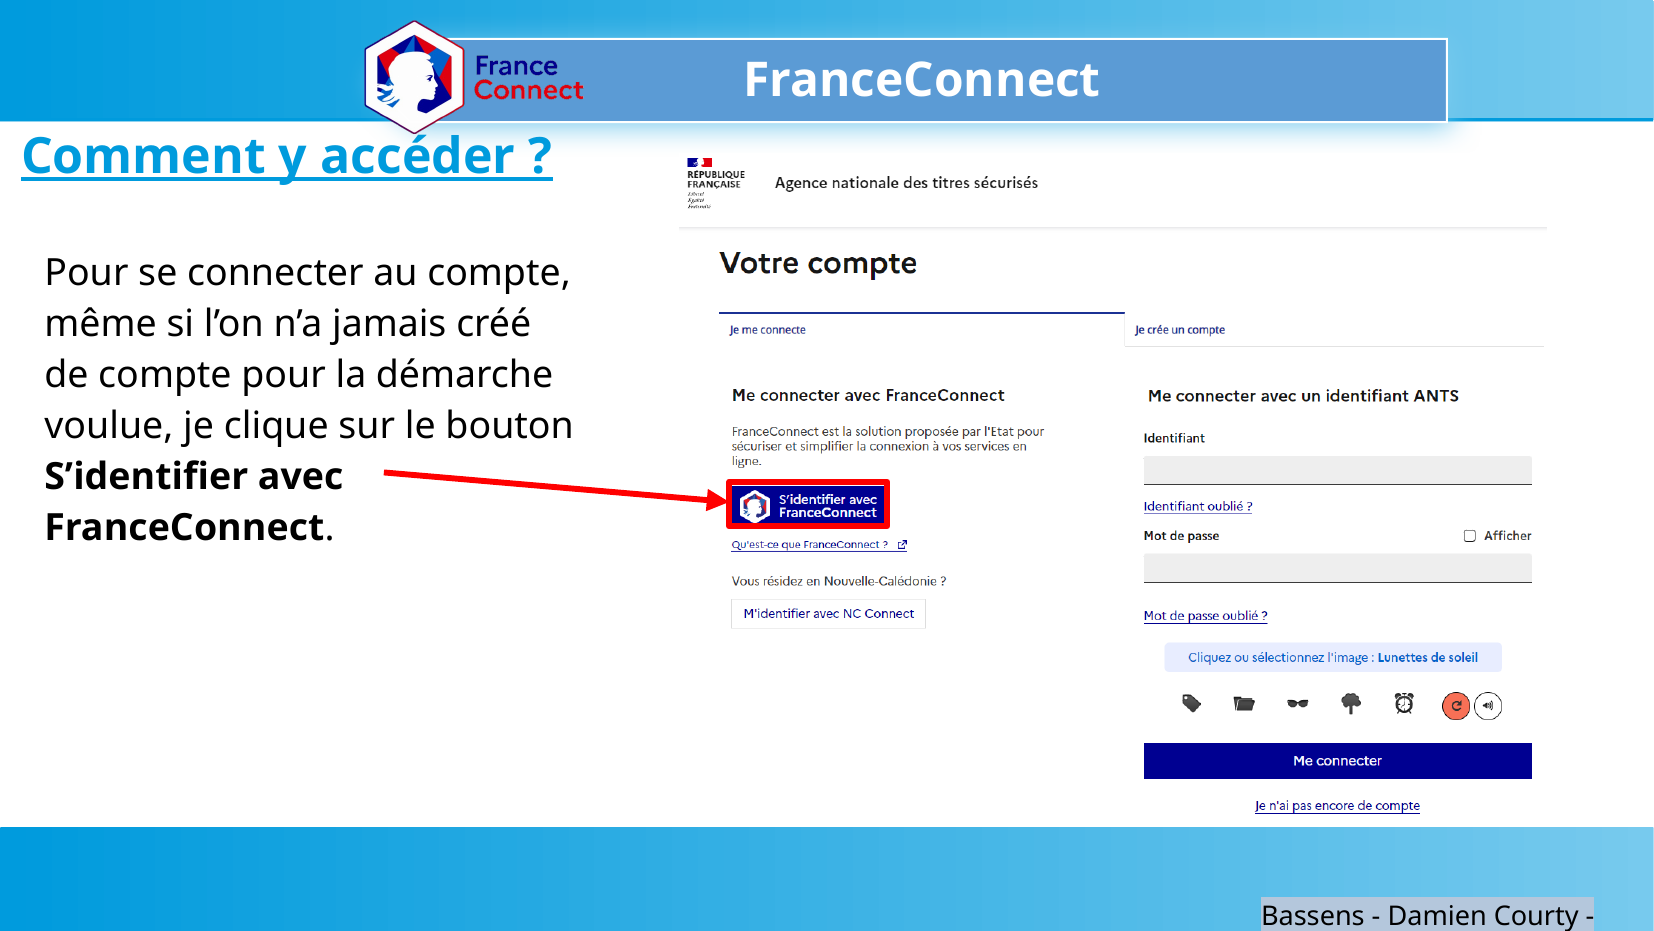

FranceConnect
Comment y accéder ?
Pour se connecter au compte, même si l’on n’a jamais créé de compte pour la démarche voulue, je clique sur le bouton S’identifier avec FranceConnect.
Bassens - Damien Courty - 2024